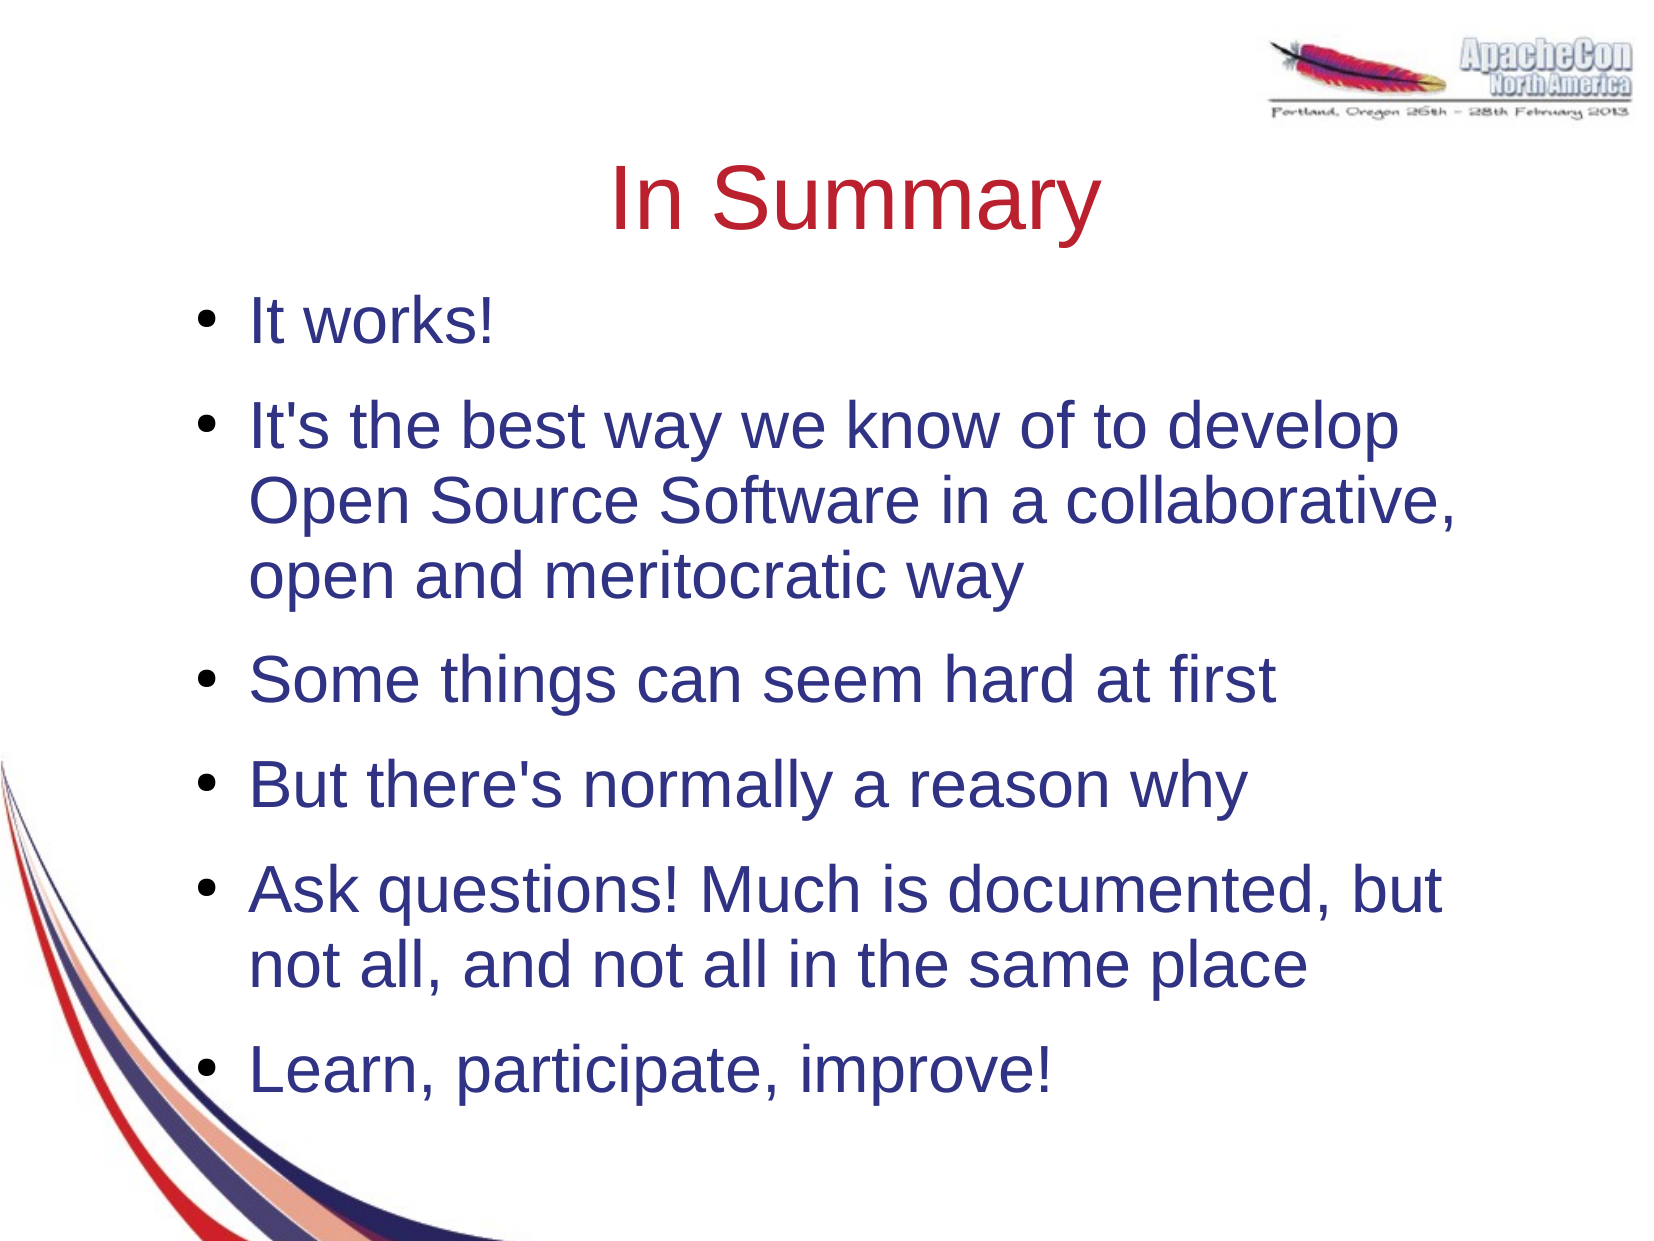

# In Summary
It works!
It's the best way we know of to develop Open Source Software in a collaborative, open and meritocratic way
Some things can seem hard at first
But there's normally a reason why
Ask questions! Much is documented, but not all, and not all in the same place
Learn, participate, improve!